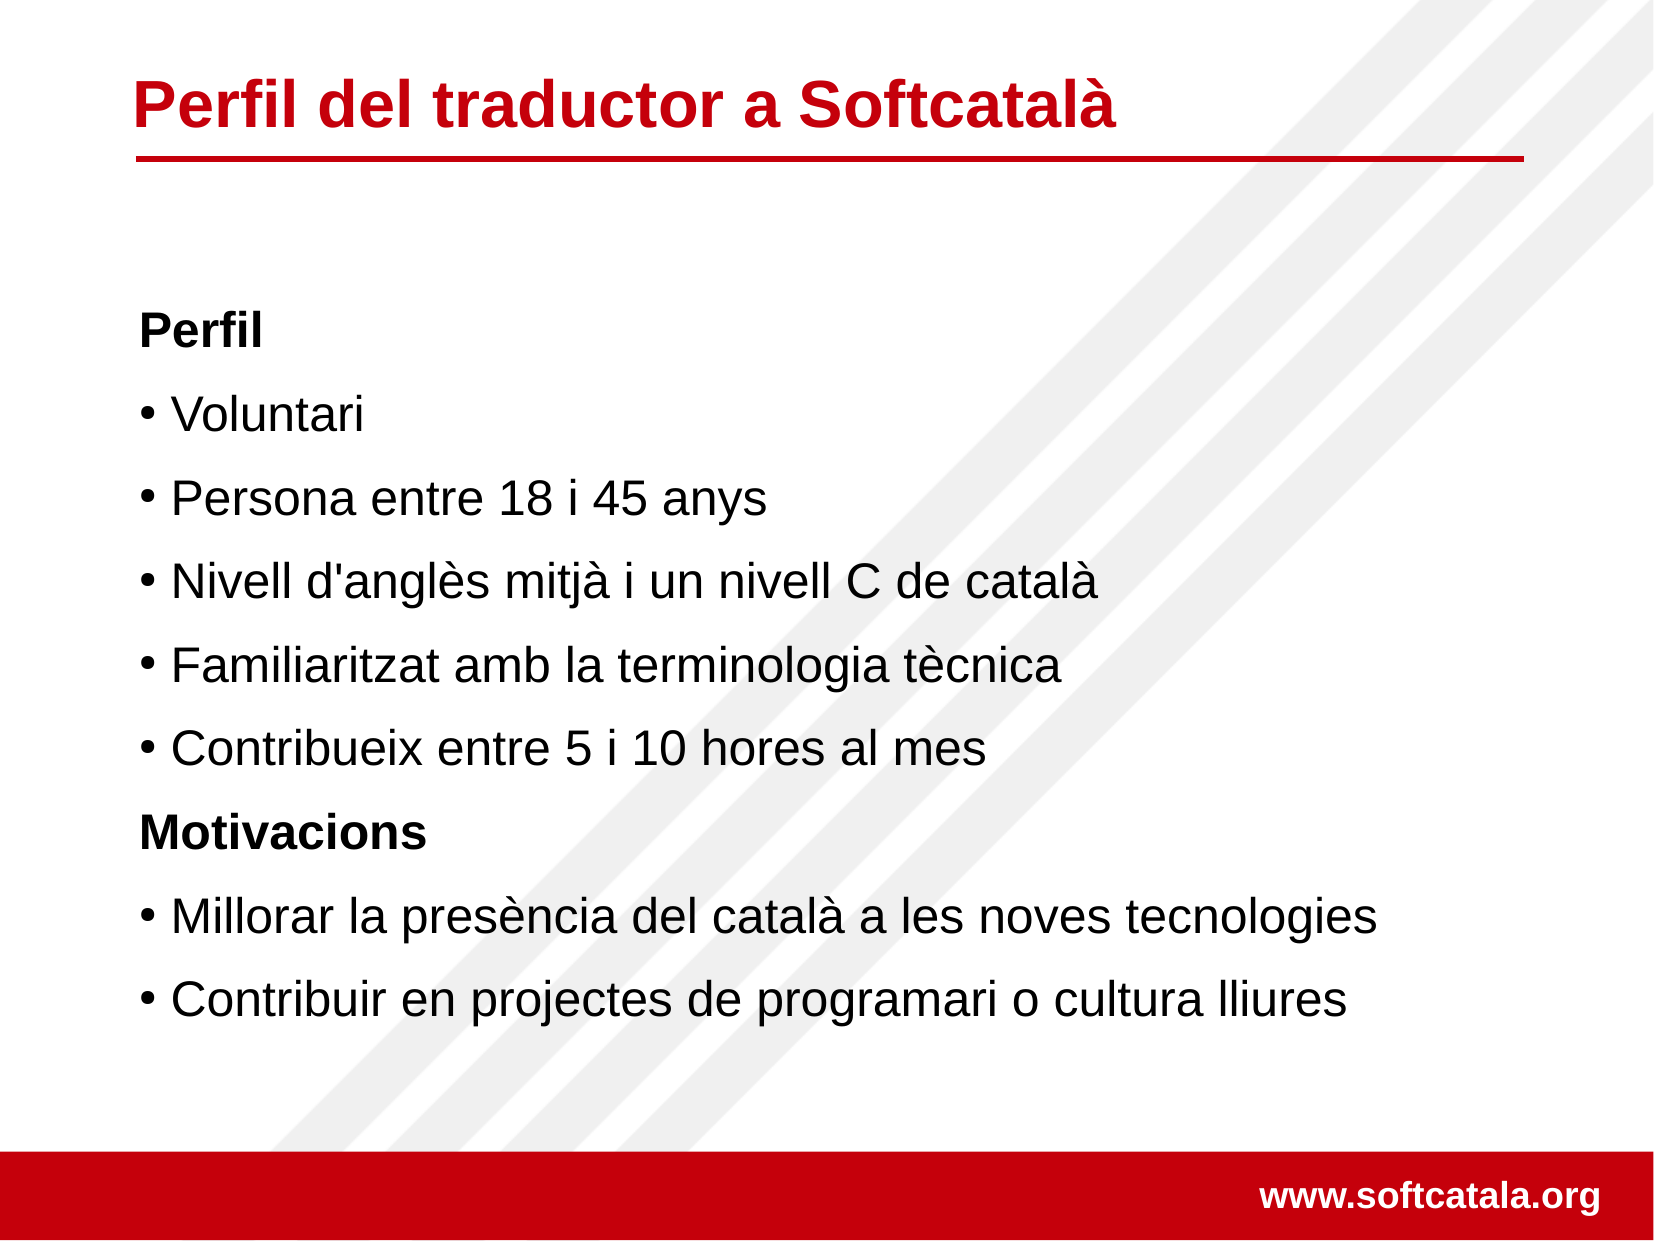

Perfil del traductor a Softcatalà
Perfil
 Voluntari
 Persona entre 18 i 45 anys
 Nivell d'anglès mitjà i un nivell C de català
 Familiaritzat amb la terminologia tècnica
 Contribueix entre 5 i 10 hores al mes
Motivacions
 Millorar la presència del català a les noves tecnologies
 Contribuir en projectes de programari o cultura lliures
 www.softcatala.org